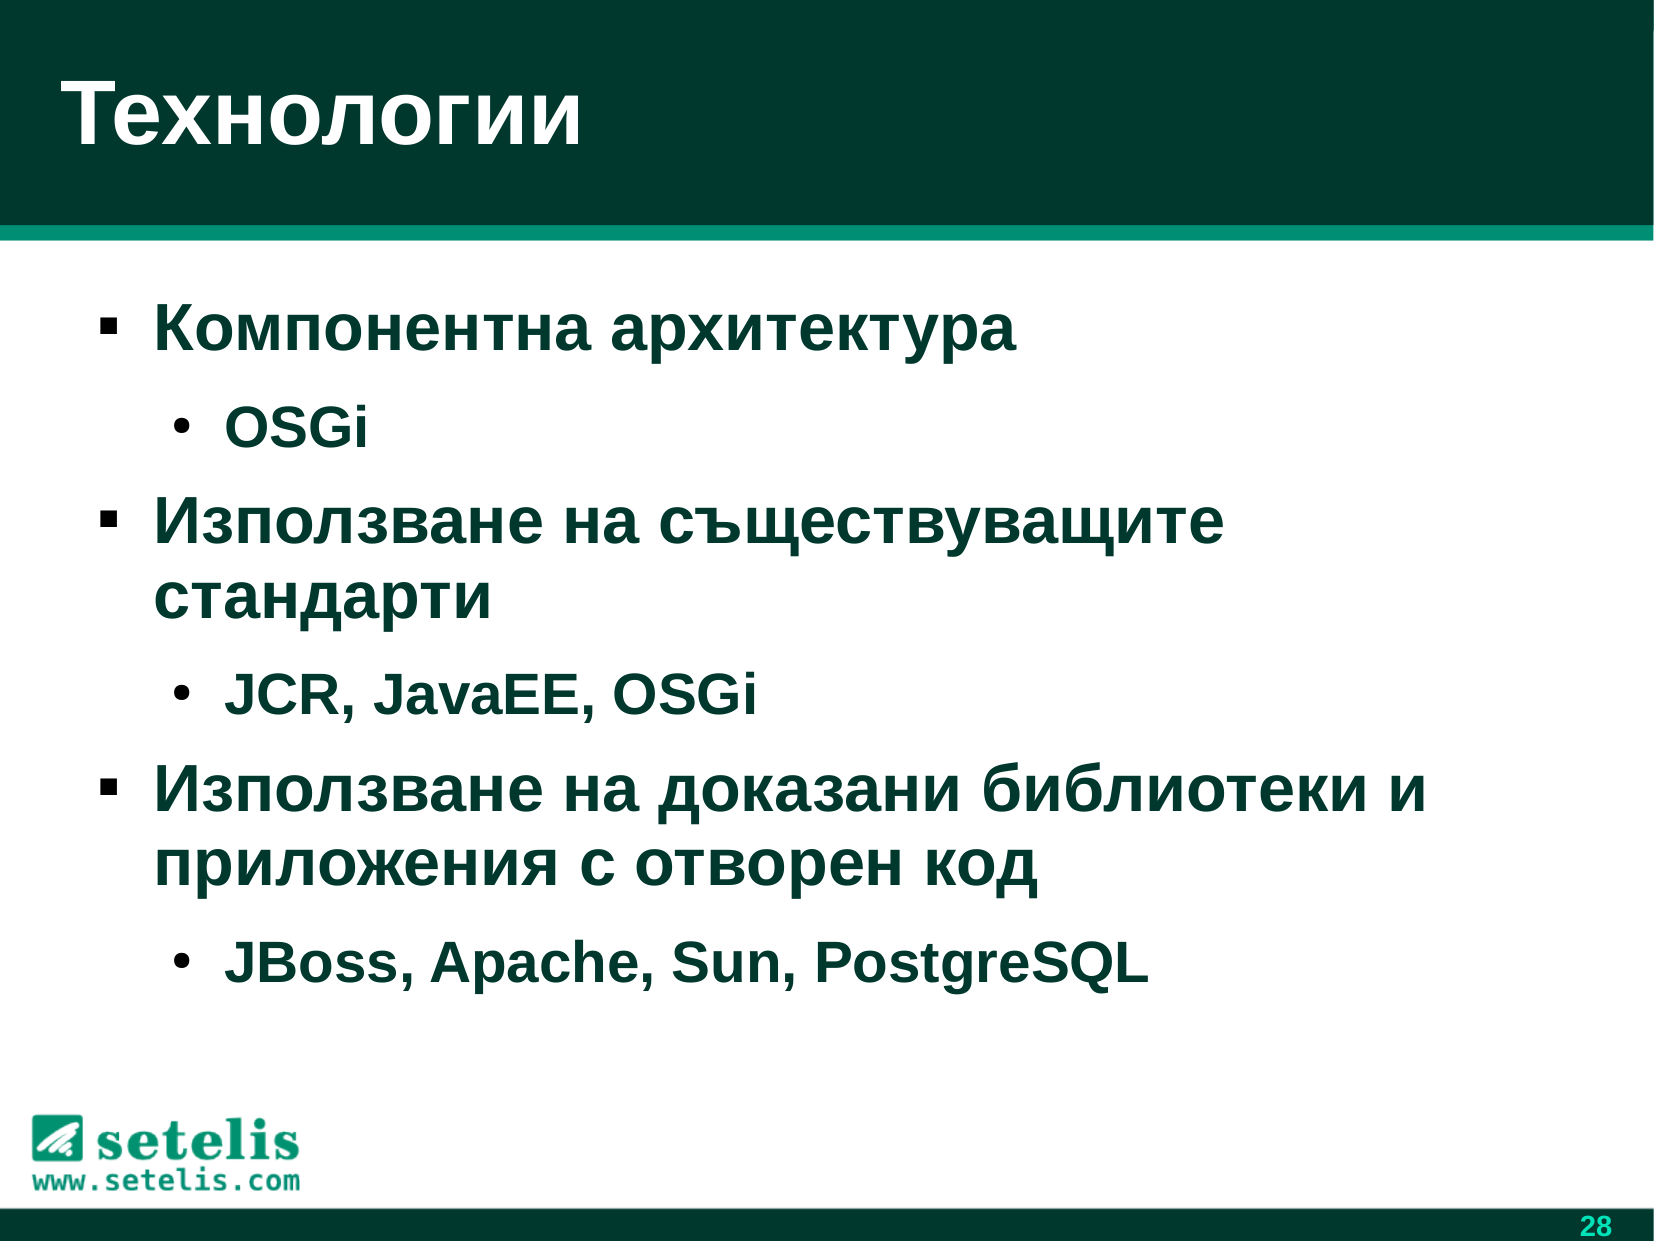

# Технологии
Компонентна архитектура
OSGi
Използване на съществуващите стандарти
JCR, JavaEE, OSGi
Използване на доказани библиотеки и приложения с отворен код
JBoss, Apache, Sun, PostgreSQL
28